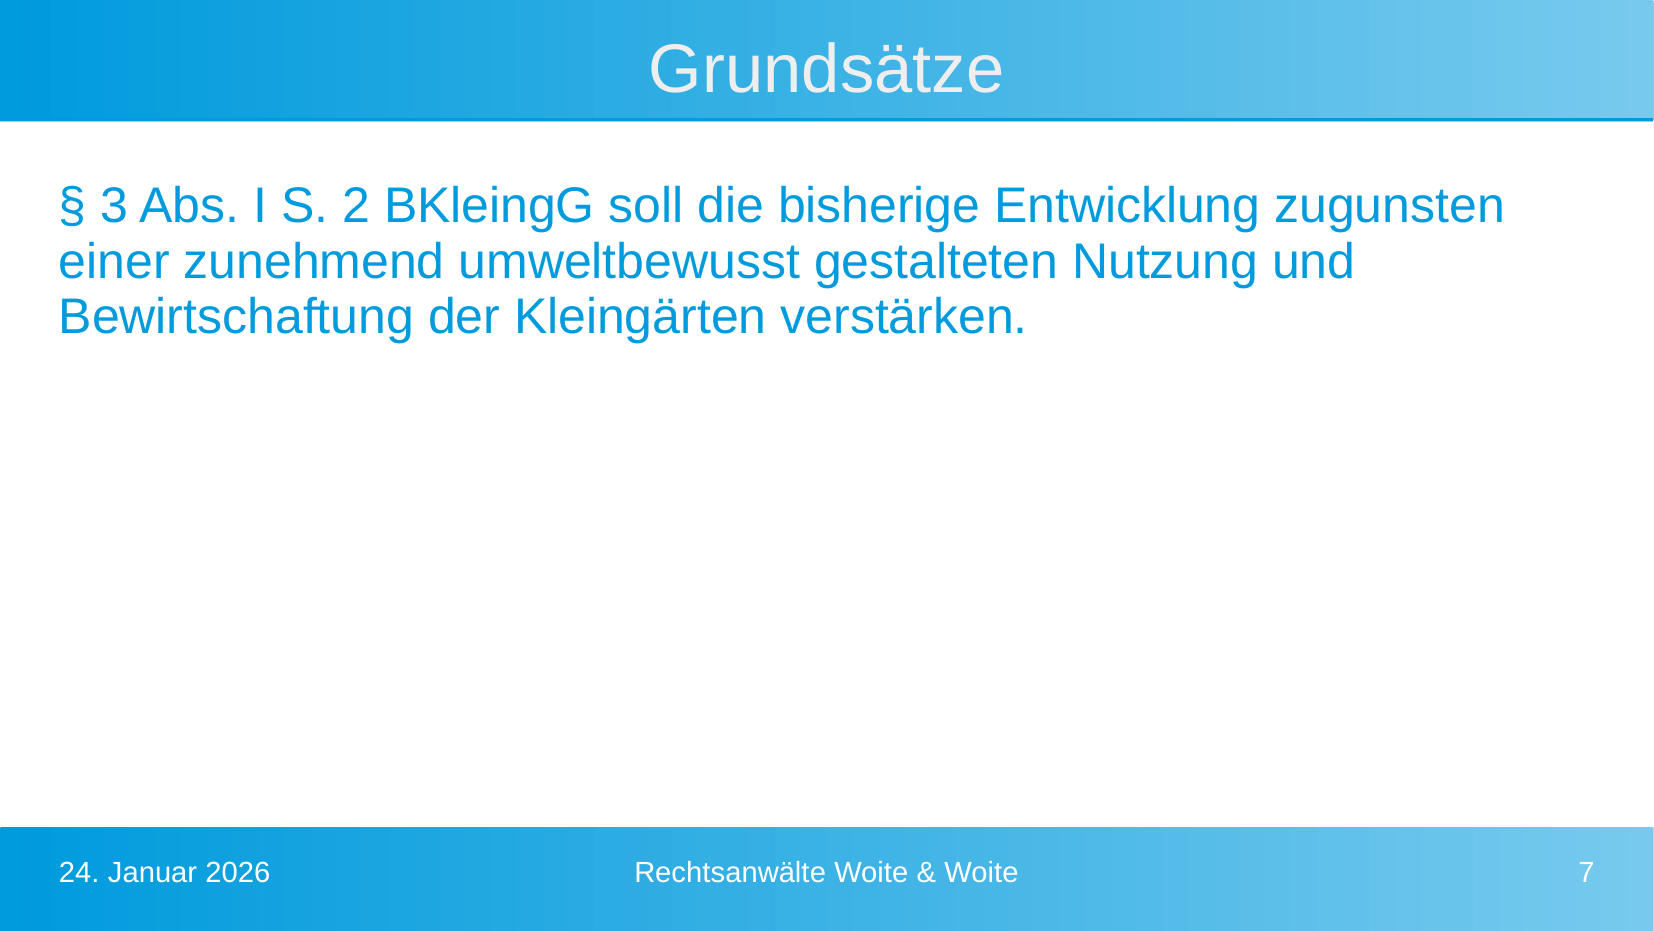

# Grundsätze
§ 3 Abs. I S. 2 BKleingG soll die bisherige Entwicklung zugunsten einer zunehmend umweltbewusst gestalteten Nutzung und Bewirtschaftung der Kleingärten verstärken.
7